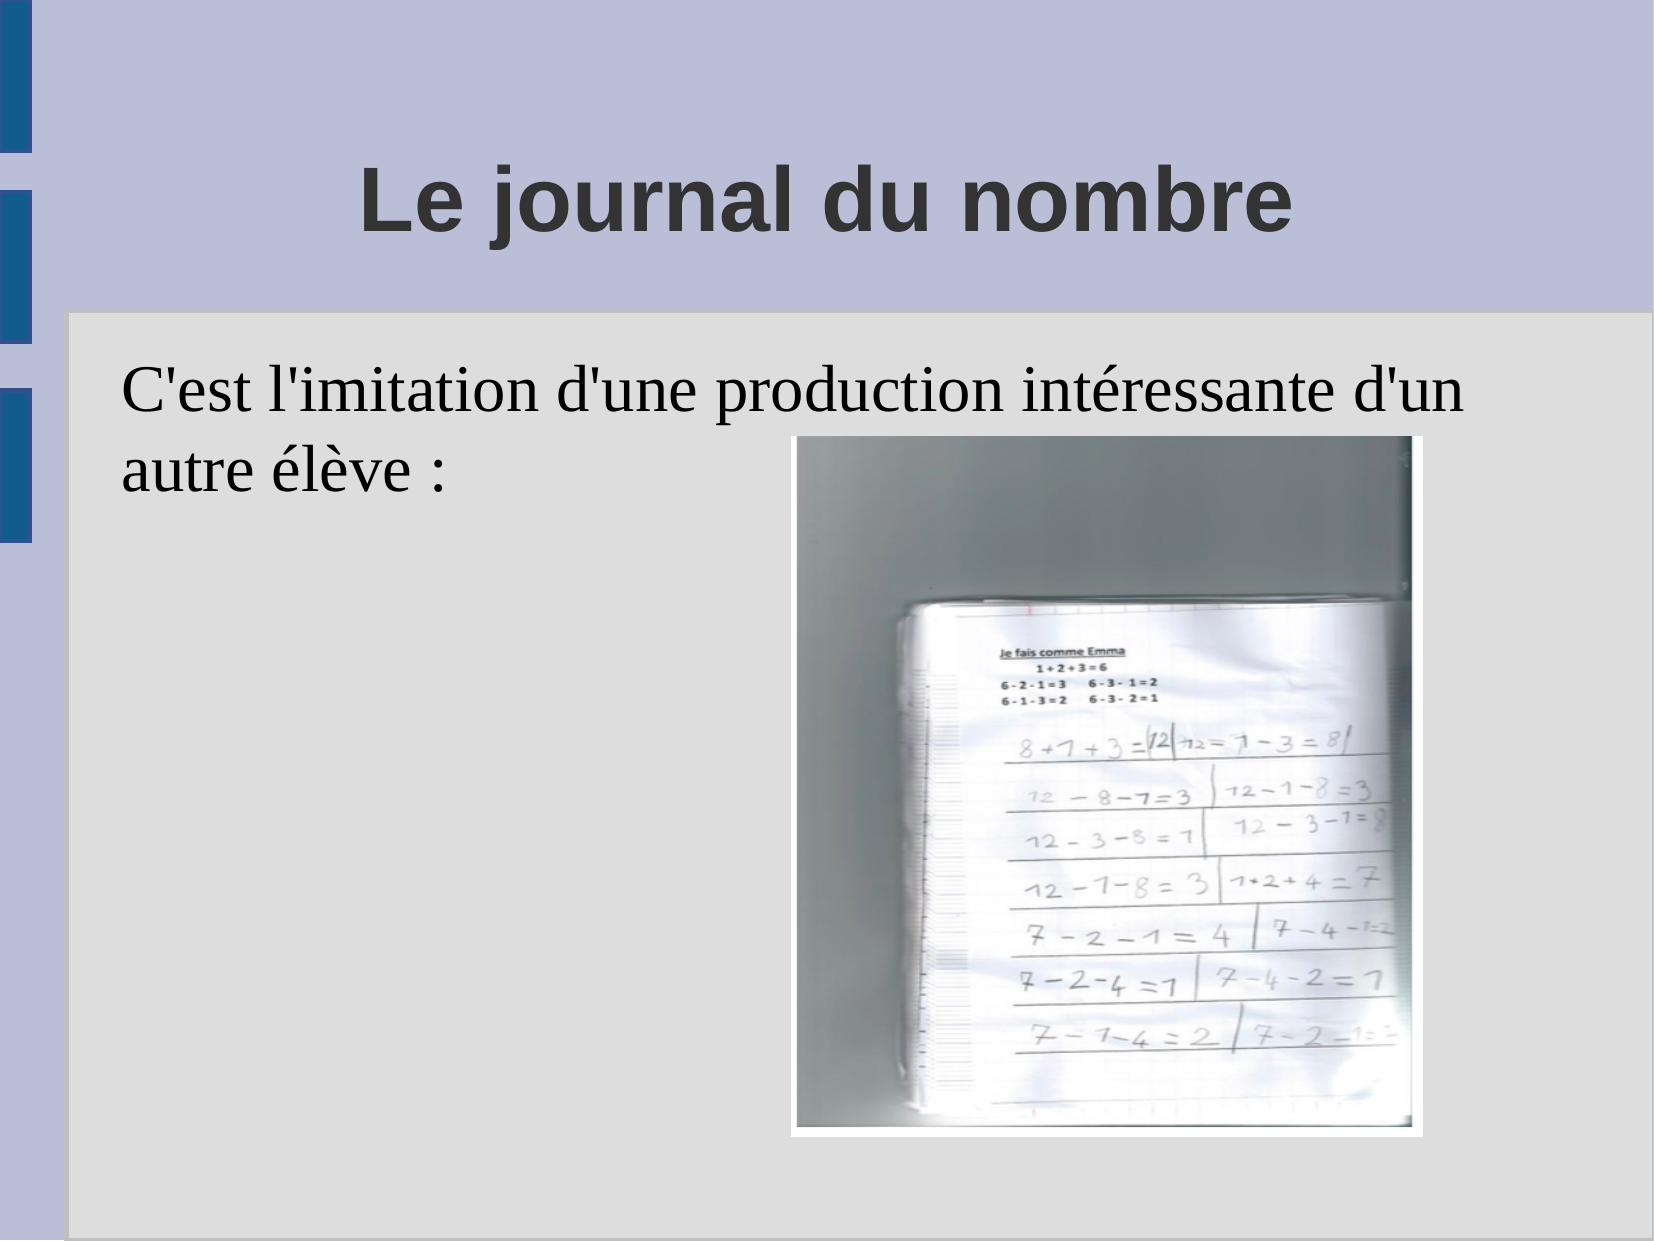

# Le journal du nombre
C'est l'imitation d'une production intéressante d'un autre élève :